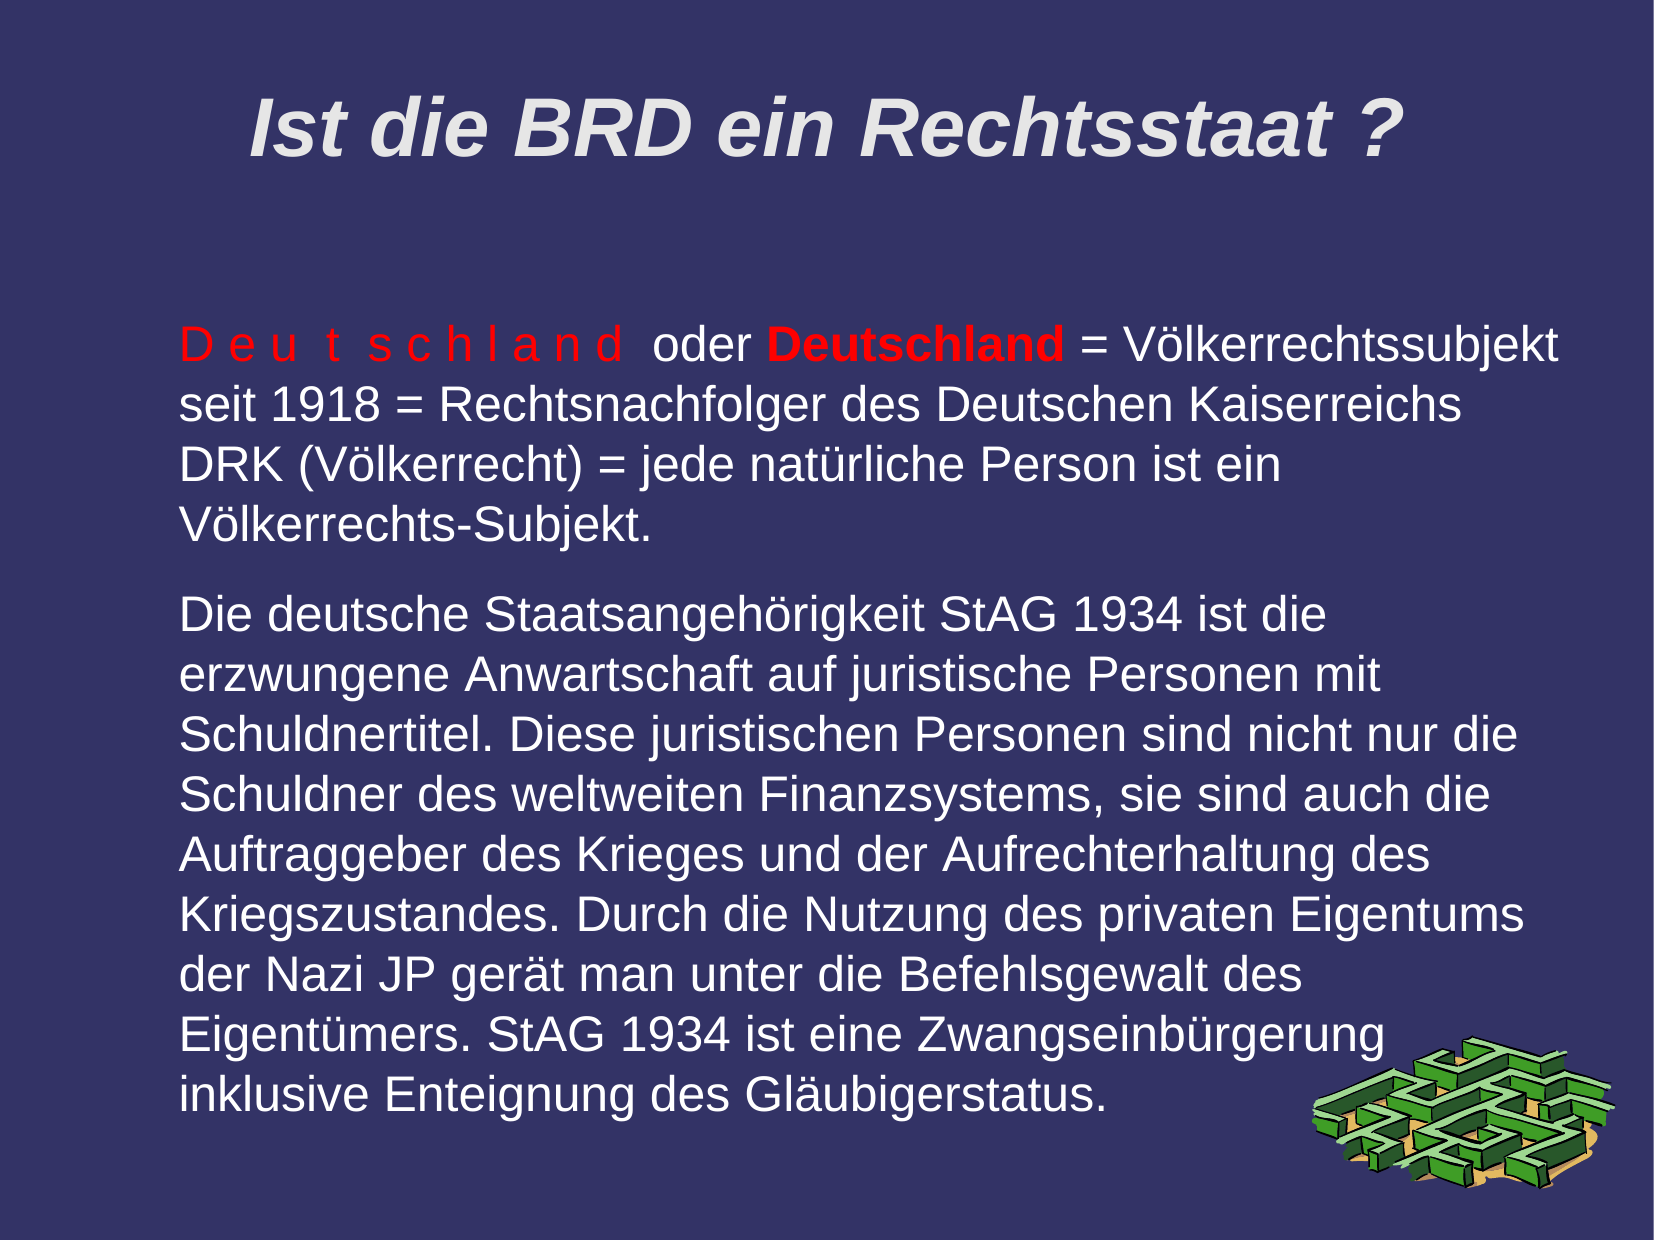

# Ist die BRD ein Rechtsstaat ?
D e u t s c h l a n d oder Deutschland = Völkerrechtssubjekt seit 1918 = Rechtsnachfolger des Deutschen Kaiserreichs DRK (Völkerrecht) = jede natürliche Person ist ein Völkerrechts-Subjekt.
Die deutsche Staatsangehörigkeit StAG 1934 ist die erzwungene Anwartschaft auf juristische Personen mit Schuldnertitel. Diese juristischen Personen sind nicht nur die Schuldner des weltweiten Finanzsystems, sie sind auch die Auftraggeber des Krieges und der Aufrechterhaltung des Kriegszustandes. Durch die Nutzung des privaten Eigentums der Nazi JP gerät man unter die Befehlsgewalt des Eigentümers. StAG 1934 ist eine Zwangseinbürgerung inklusive Enteignung des Gläubigerstatus.